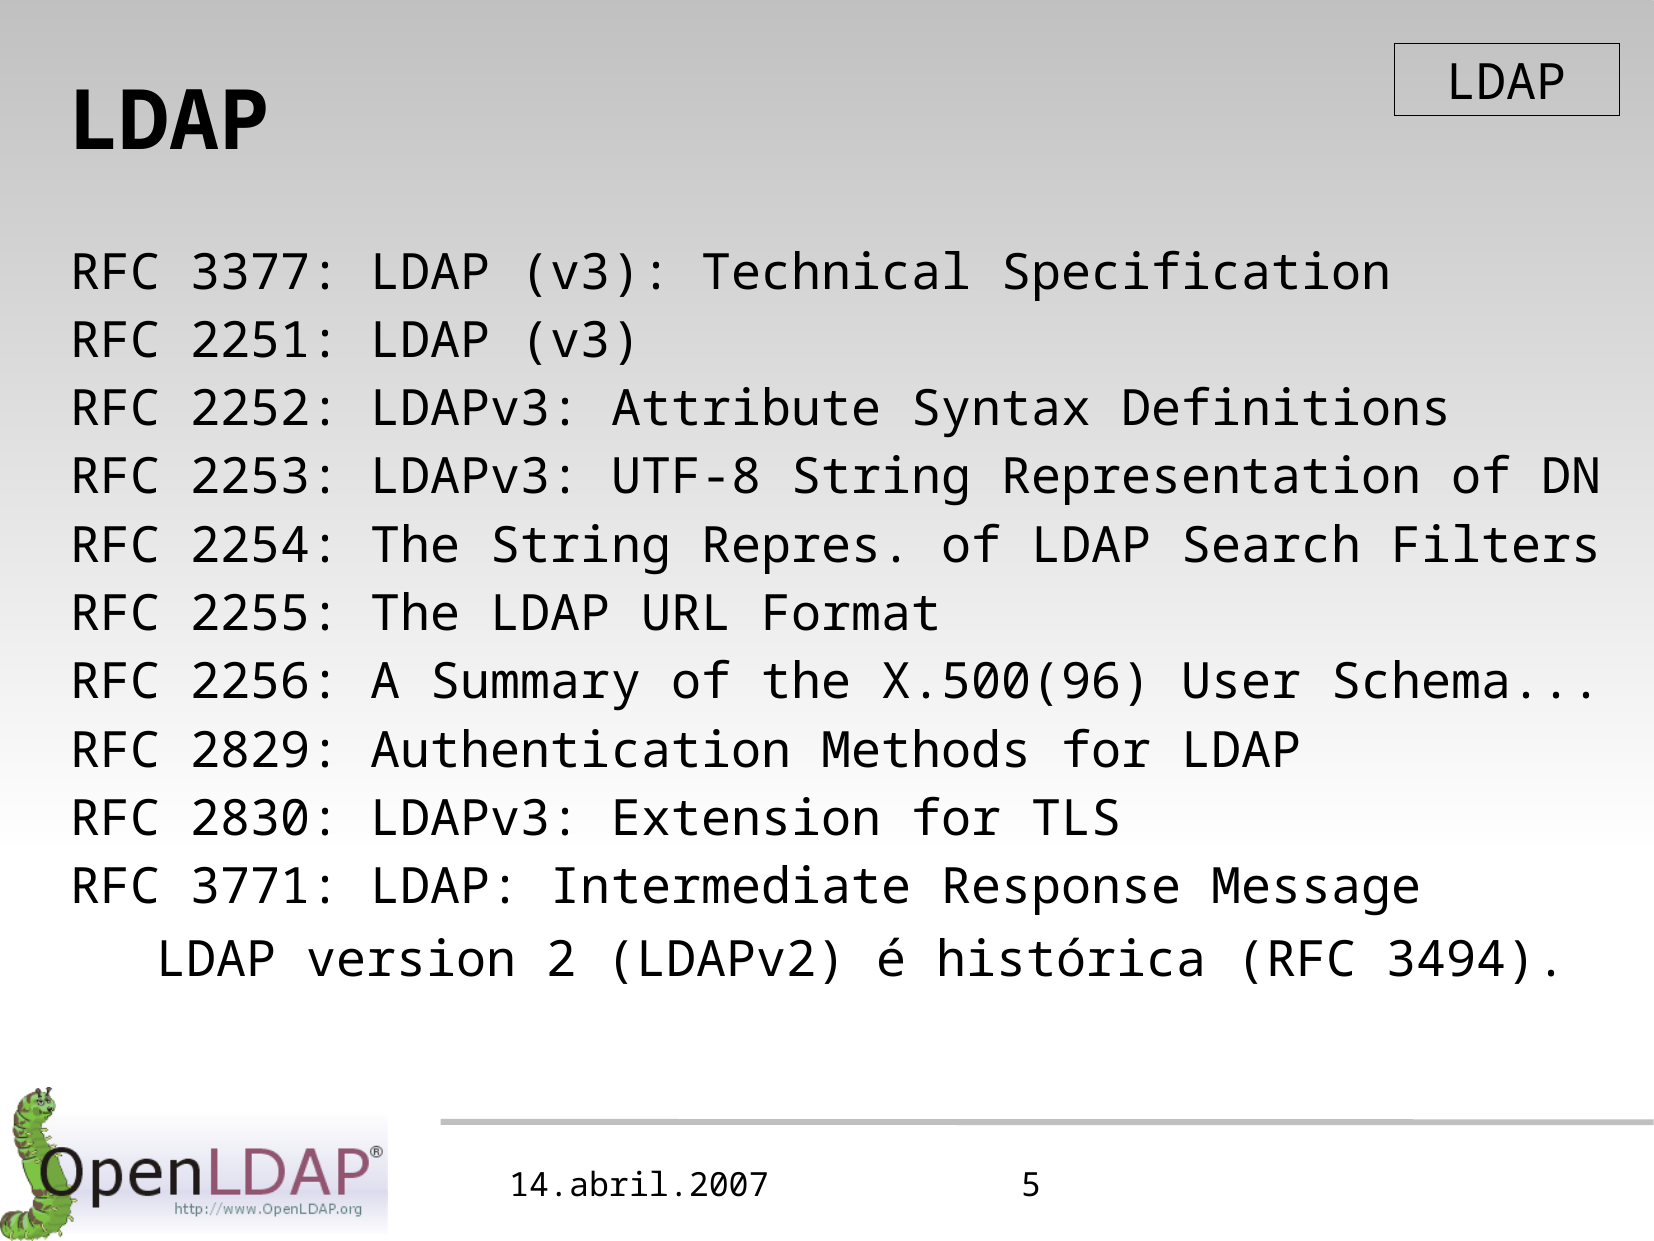

LDAP
LDAP
 RFC 3377: LDAP (v3): Technical Specification
 RFC 2251: LDAP (v3)
 RFC 2252: LDAPv3: Attribute Syntax Definitions
 RFC 2253: LDAPv3: UTF-8 String Representation of DN
 RFC 2254: The String Repres. of LDAP Search Filters
 RFC 2255: The LDAP URL Format
 RFC 2256: A Summary of the X.500(96) User Schema...
 RFC 2829: Authentication Methods for LDAP
 RFC 2830: LDAPv3: Extension for TLS
 RFC 3771: LDAP: Intermediate Response Message
LDAP version 2 (LDAPv2) é histórica (RFC 3494).